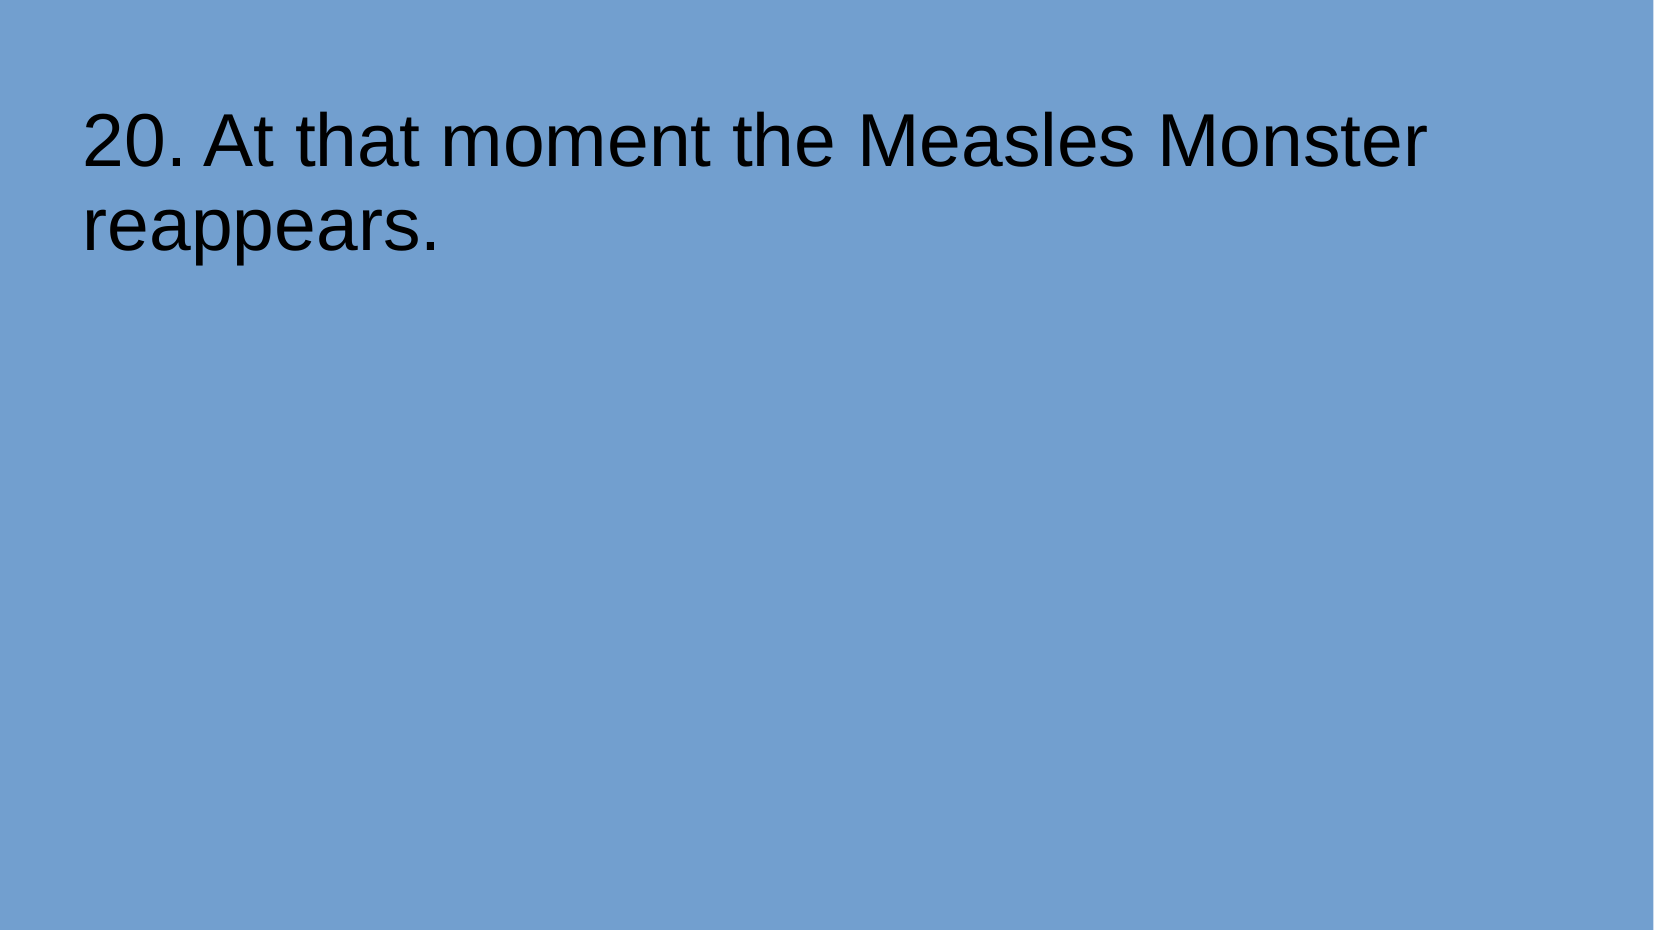

# 20. At that moment the Measles Monster reappears.